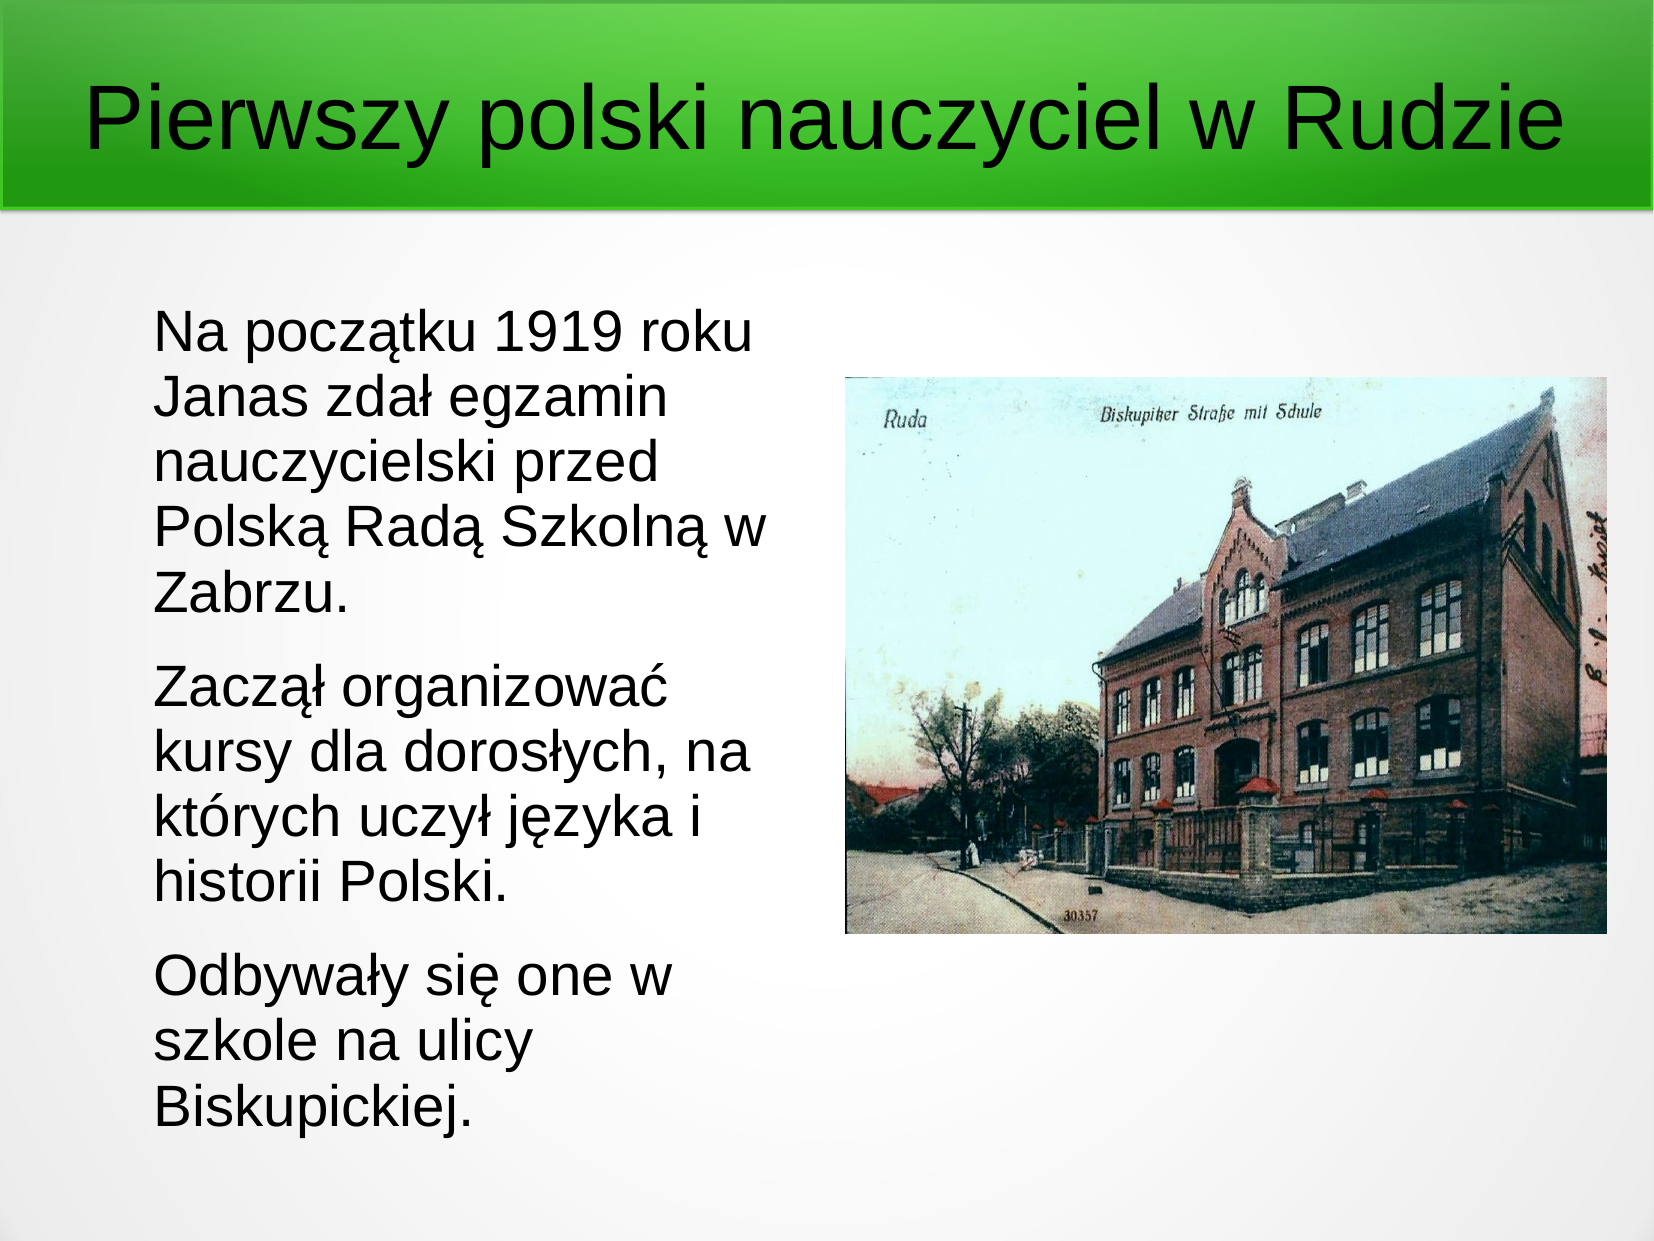

# Pierwszy polski nauczyciel w Rudzie
Na początku 1919 roku Janas zdał egzamin nauczycielski przed Polską Radą Szkolną w Zabrzu.
Zaczął organizować kursy dla dorosłych, na których uczył języka i historii Polski.
Odbywały się one w szkole na ulicy Biskupickiej.